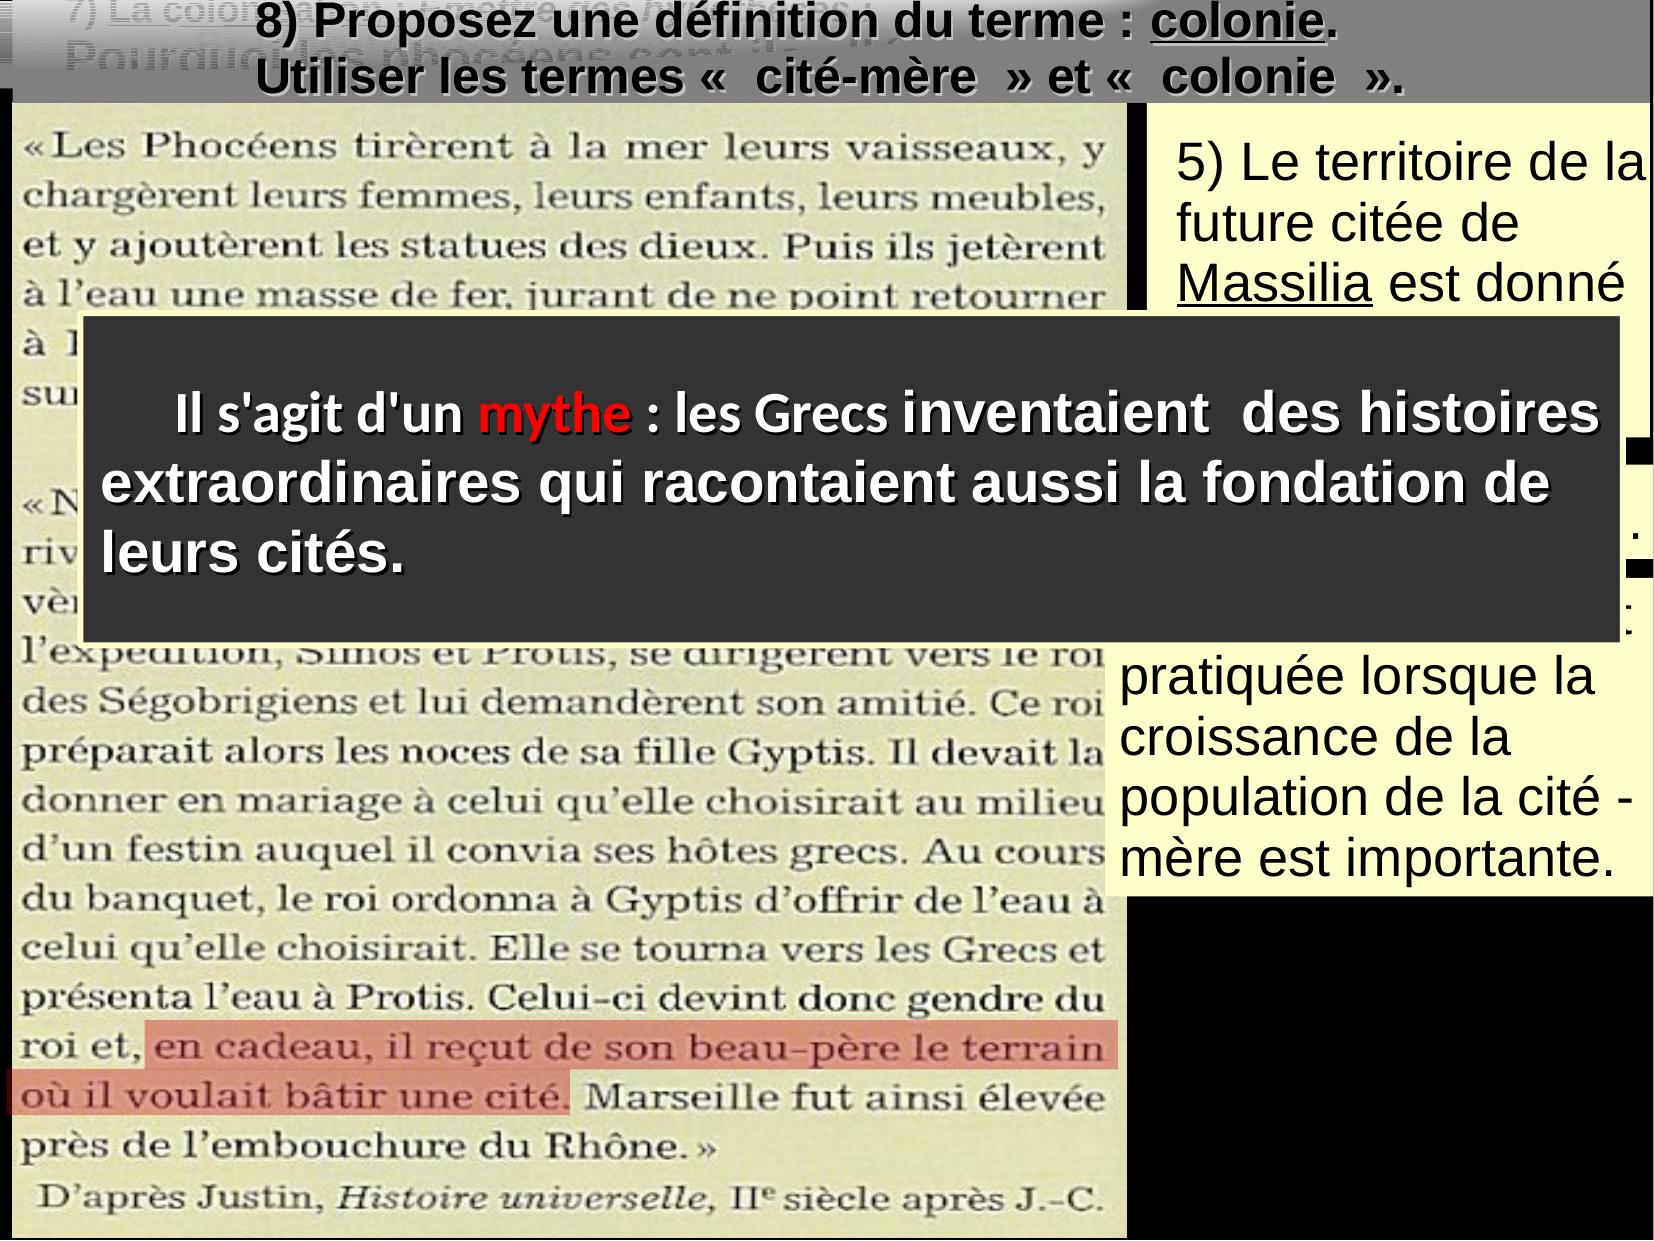

5) Comment le chef des phocéens obtient-il le territoire de la cité  ?
7) La colonisation : Émettre des hypothèses :
Pourquoi les phocéens sont-ils allés fonder une nouvelle cité  ?
8) Proposez une définition du terme : colonie.
Utiliser les termes «  cité-mère  » et «  colonie  ».
ZOOM : la fondation de Masilla
6) Comment pourrait-on appeler ce type d'histoire ?
5) Le territoire de la future citée de Massilia est donné en cadeau de mariage.
 	Il s'agit d'un mythe : les Grecs inventaient des histoires extraordinaires qui racontaient aussi la fondation de leurs cités.
6) Il s'agit d'un mythe.
7) La colonisation est pratiquée lorsque la croissance de la population de la cité -mère est importante.
2) Comment leur chef
 obtient-il le territoire
de la cité ?
3) Comment pourrait-on appeler ce type d'histoire ?
1) Où débarquent
les Phocéens ?